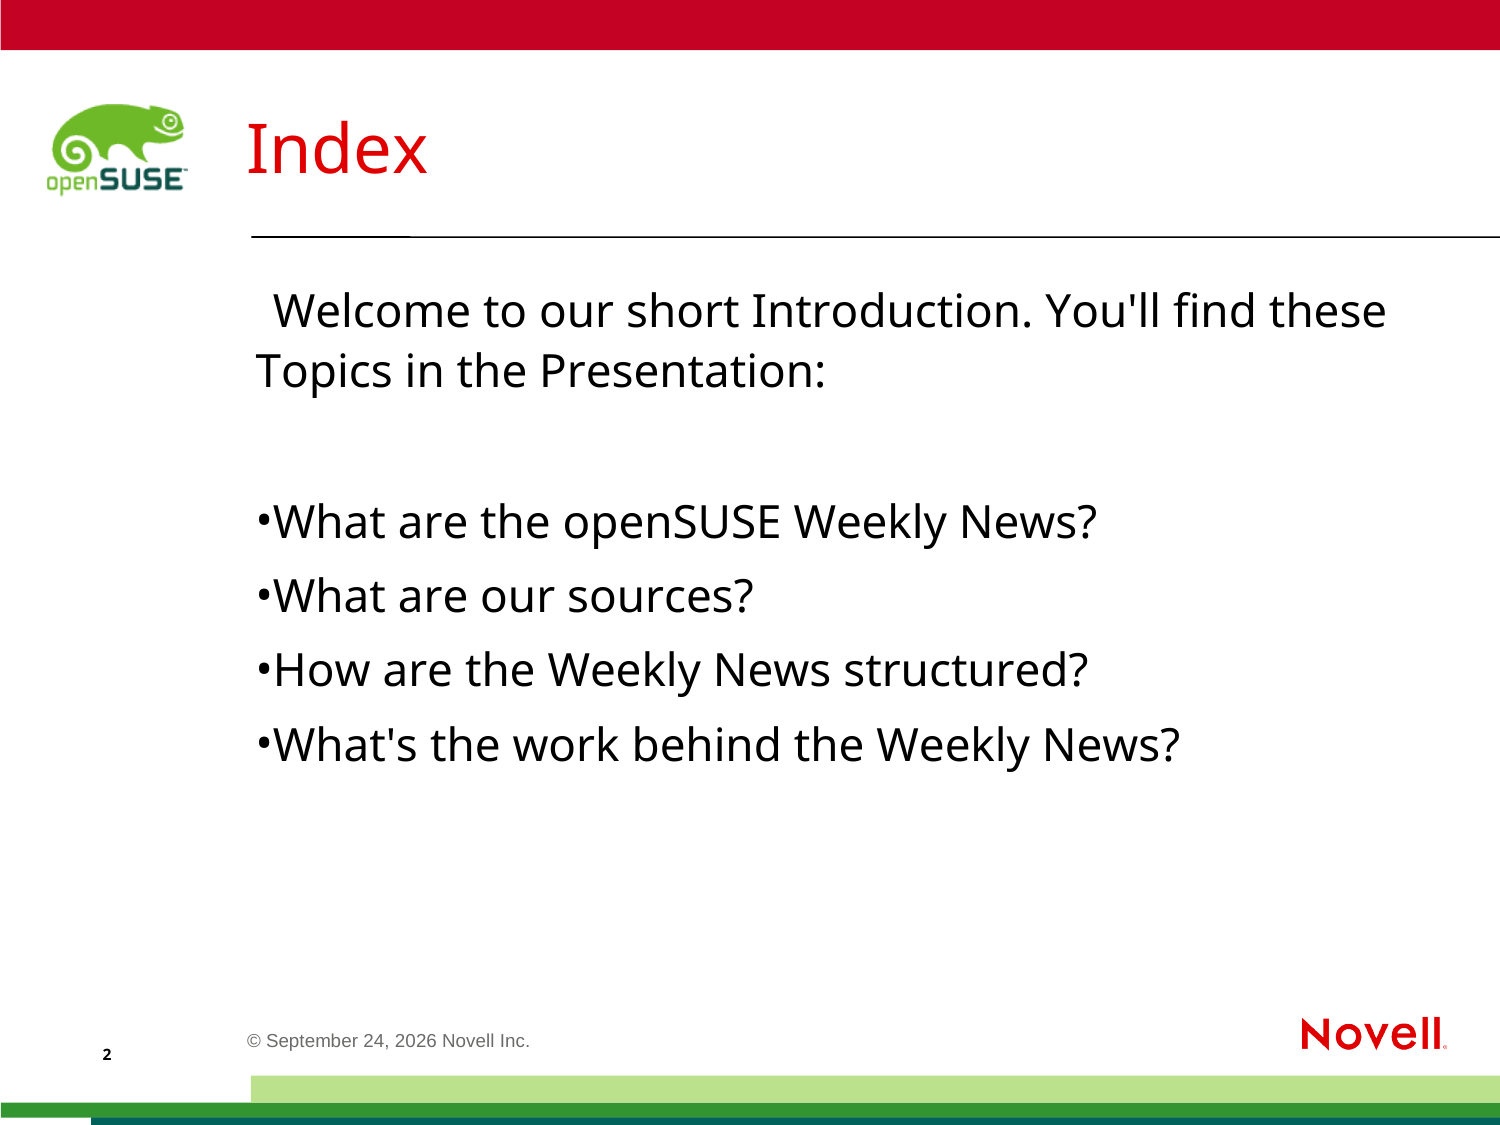

# Index
Welcome to our short Introduction. You'll find these Topics in the Presentation:
What are the openSUSE Weekly News?
What are our sources?
How are the Weekly News structured?
What's the work behind the Weekly News?